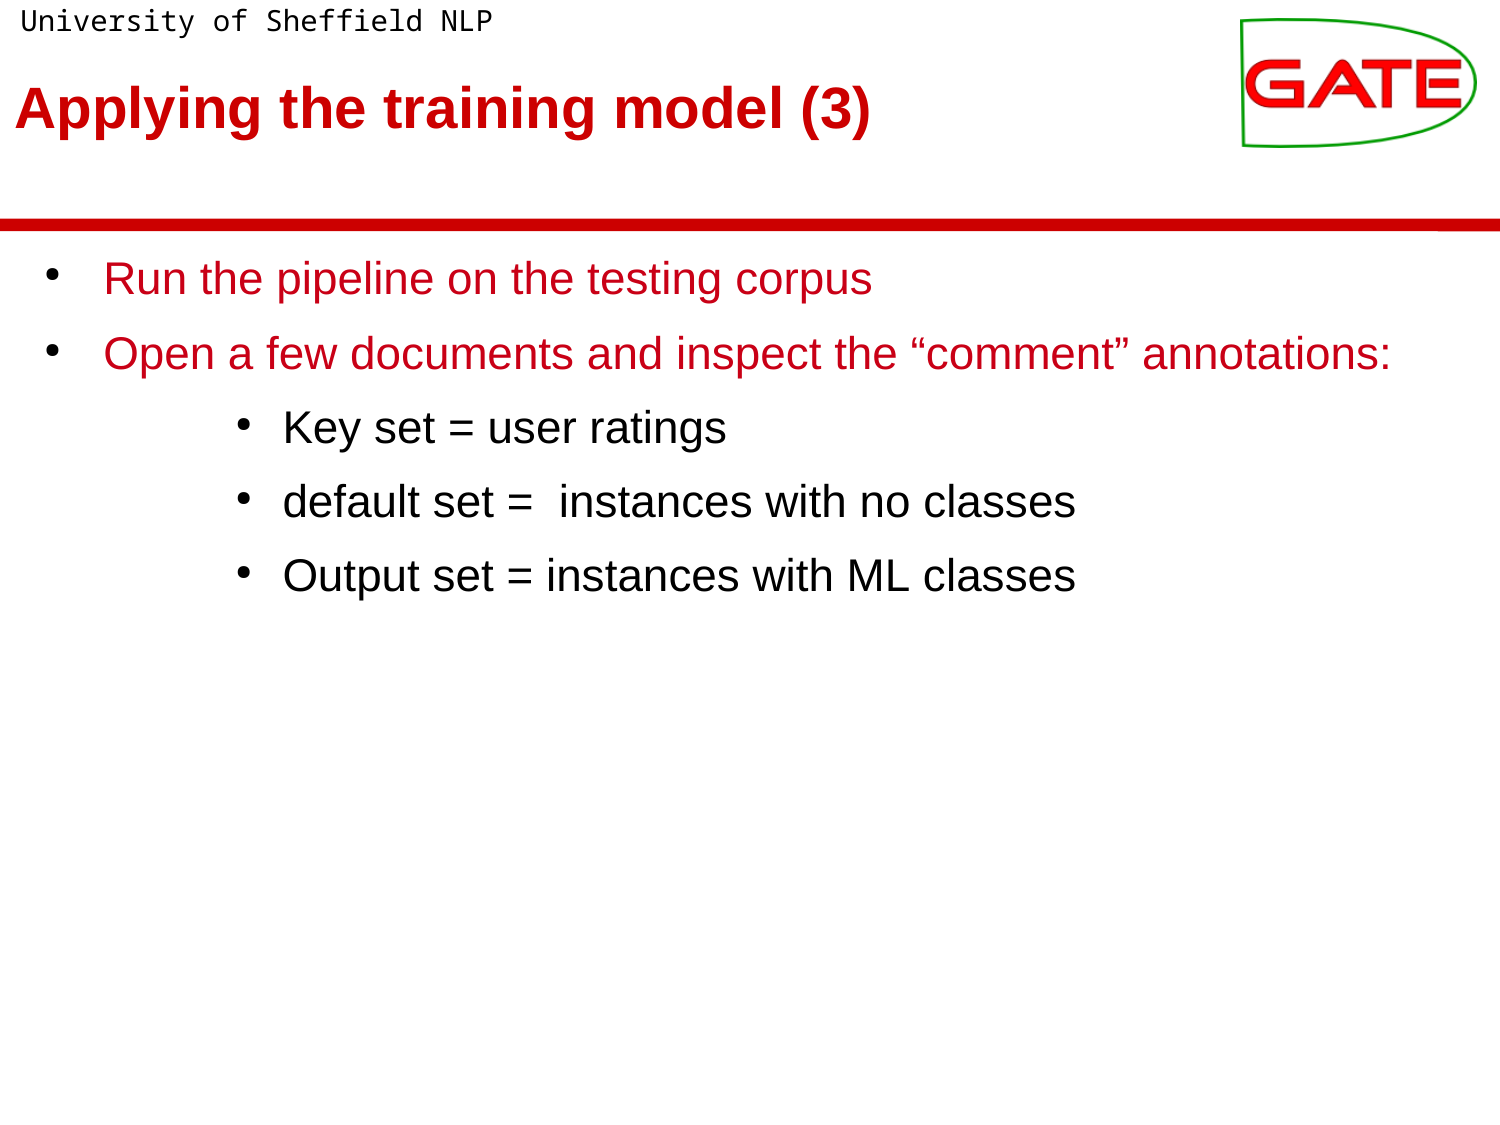

# Applying the training model (3)
Run the pipeline on the testing corpus
Open a few documents and inspect the “comment” annotations:
Key set = user ratings
default set = instances with no classes
Output set = instances with ML classes